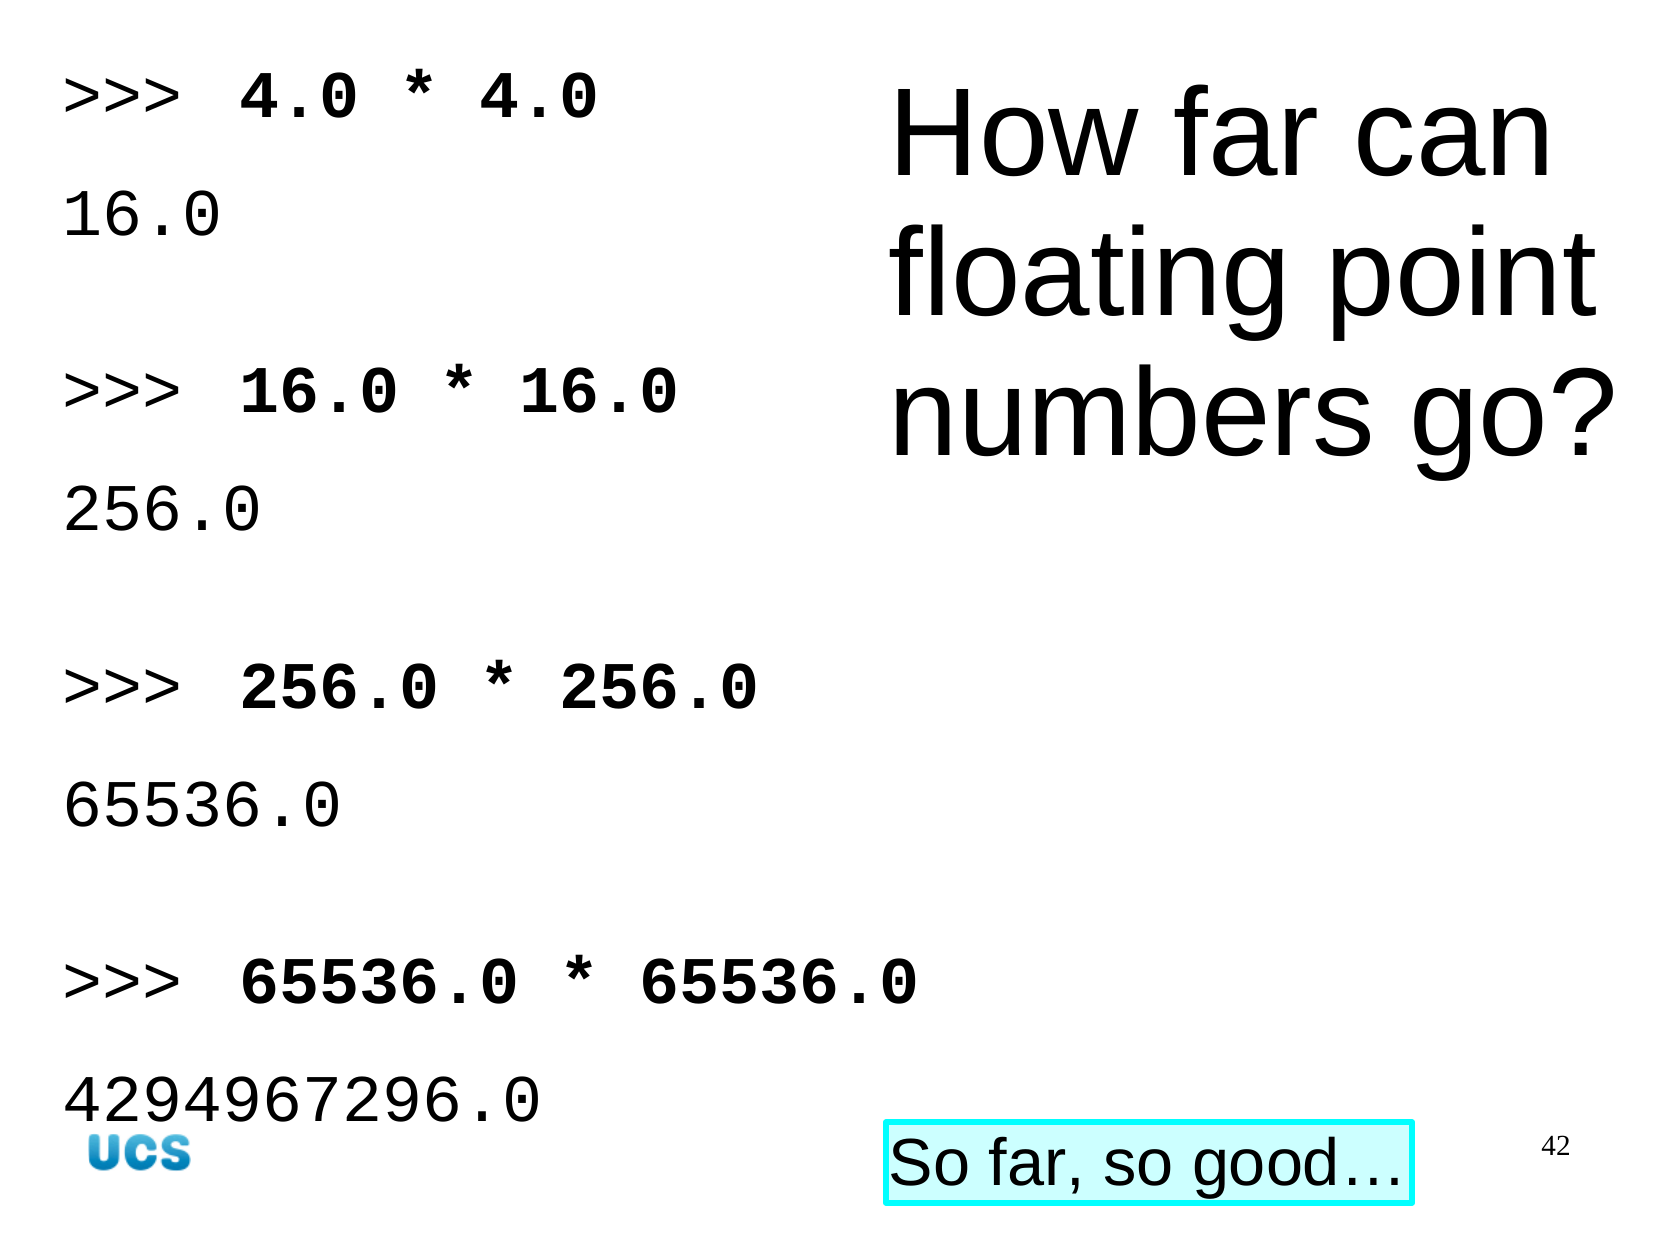

>>>
4.0 * 4.0
How far can
floating point
numbers go?
16.0
>>>
16.0 * 16.0
256.0
>>>
256.0 * 256.0
65536.0
>>>
65536.0 * 65536.0
4294967296.0
So far, so good…
42